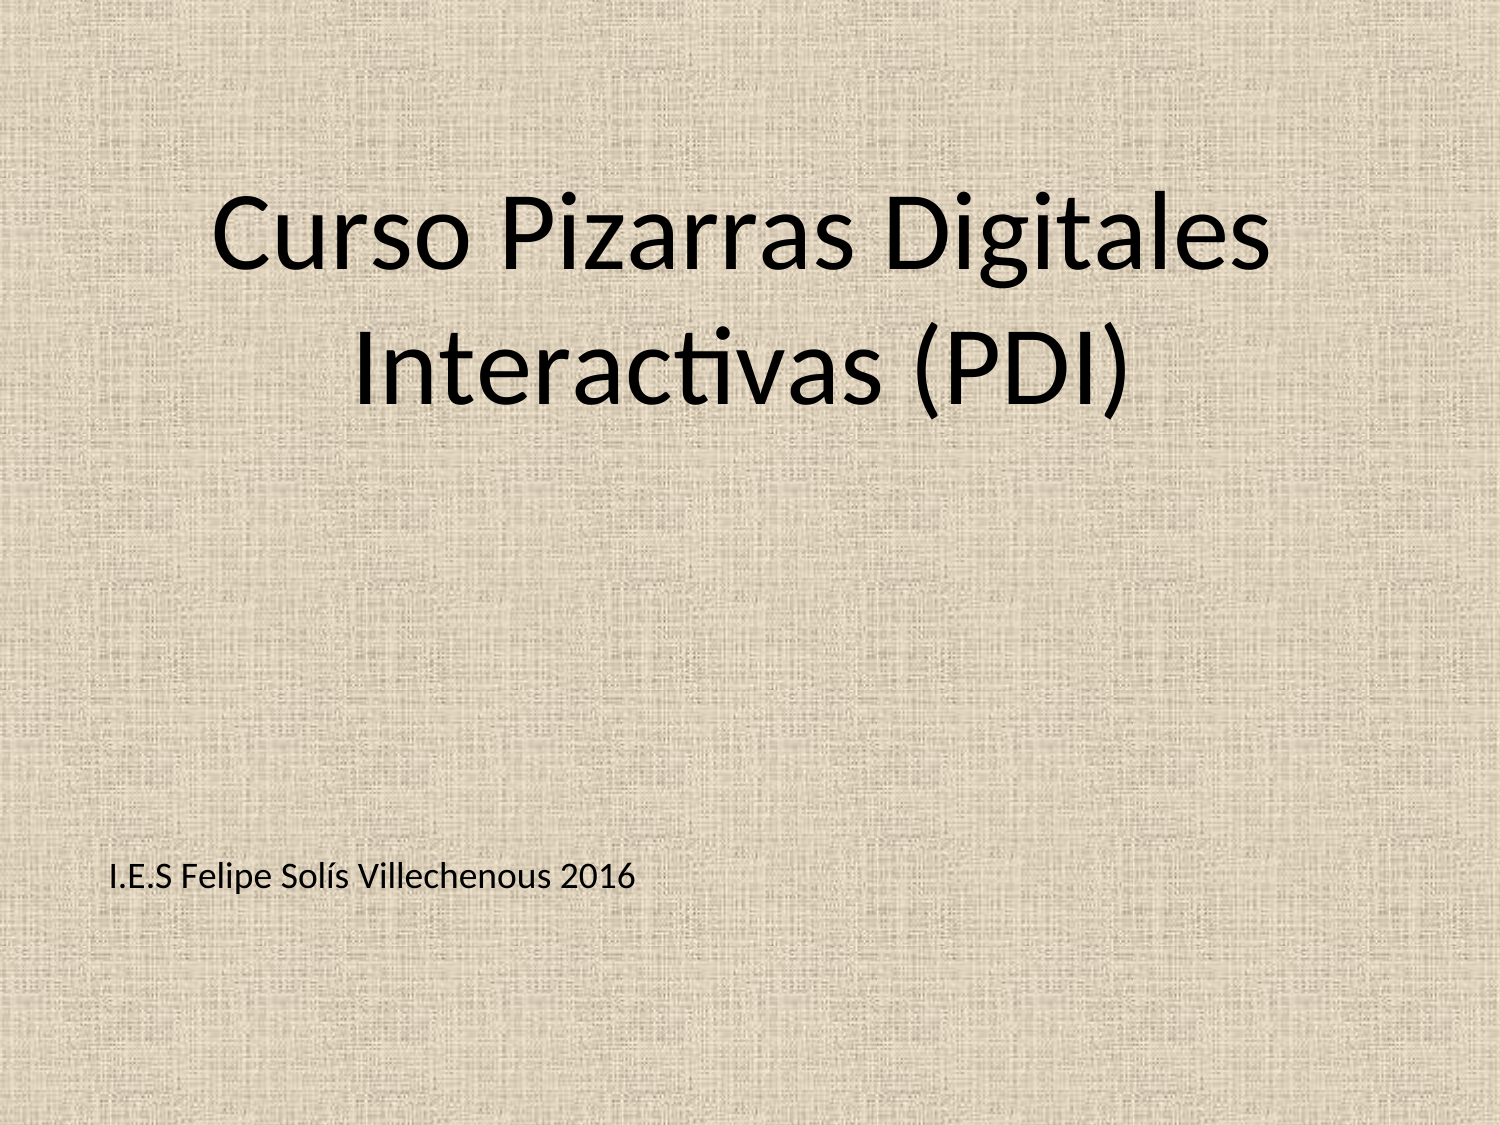

# Curso Pizarras Digitales Interactivas (PDI)
I.E.S Felipe Solís Villechenous 2016